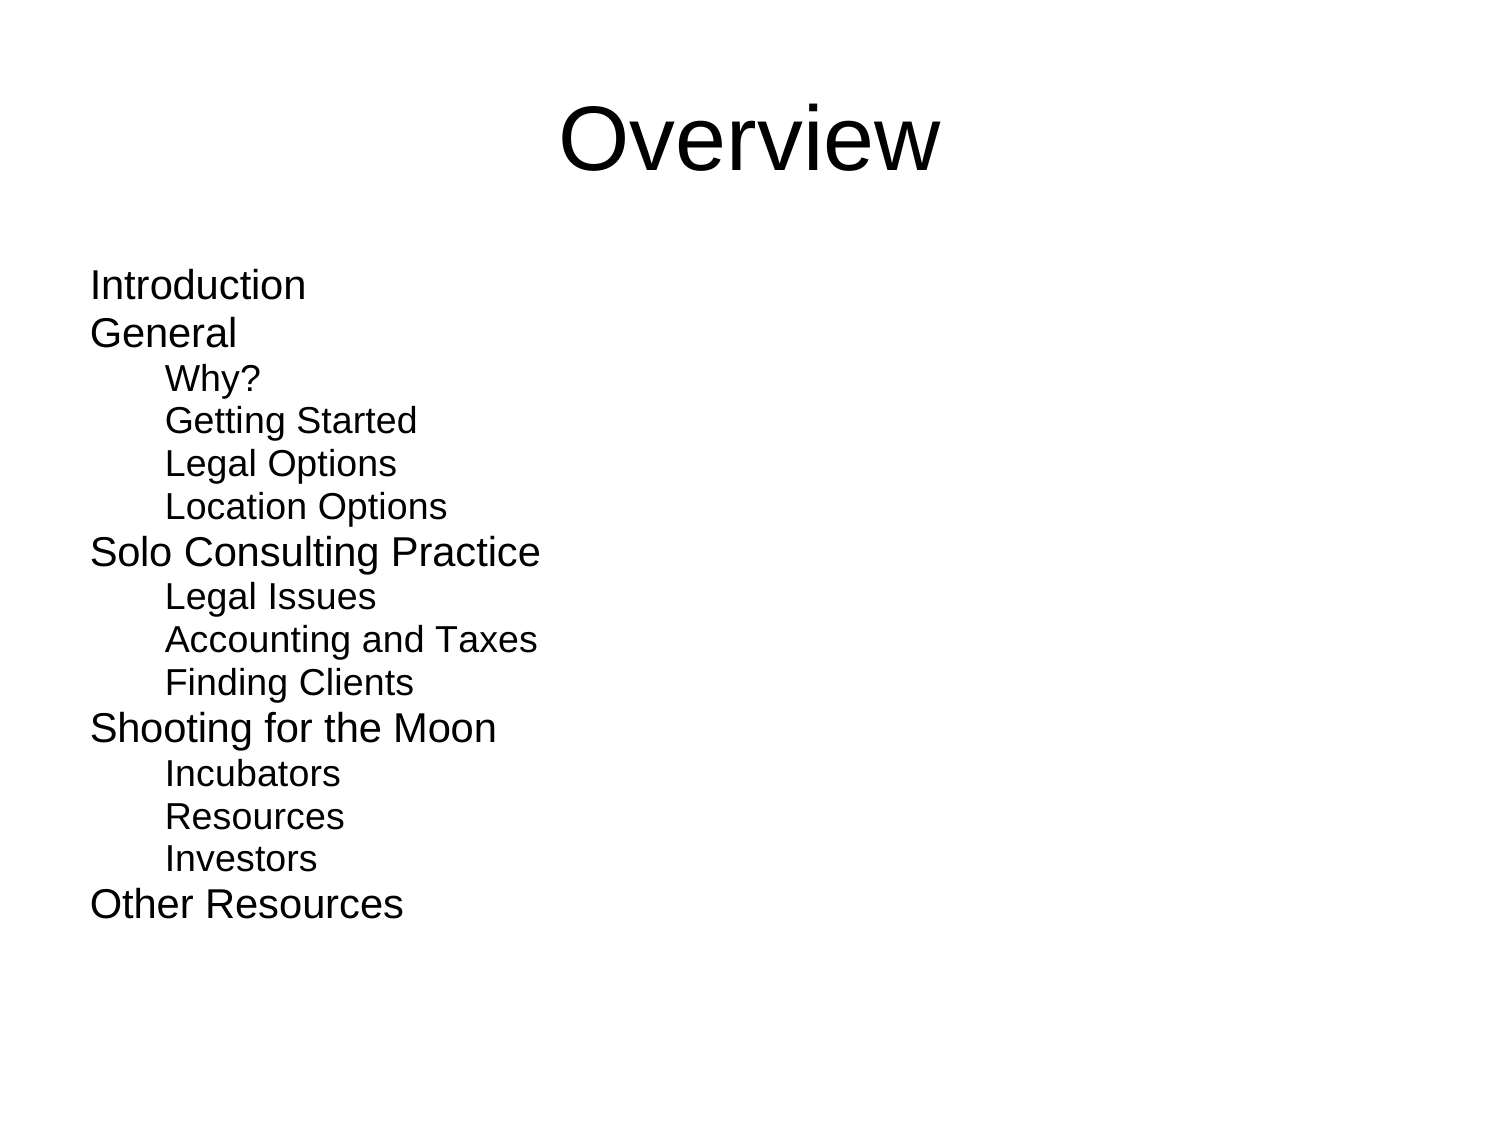

# Overview
Introduction
General
Why?
Getting Started
Legal Options
Location Options
Solo Consulting Practice
Legal Issues
Accounting and Taxes
Finding Clients
Shooting for the Moon
Incubators
Resources
Investors
Other Resources